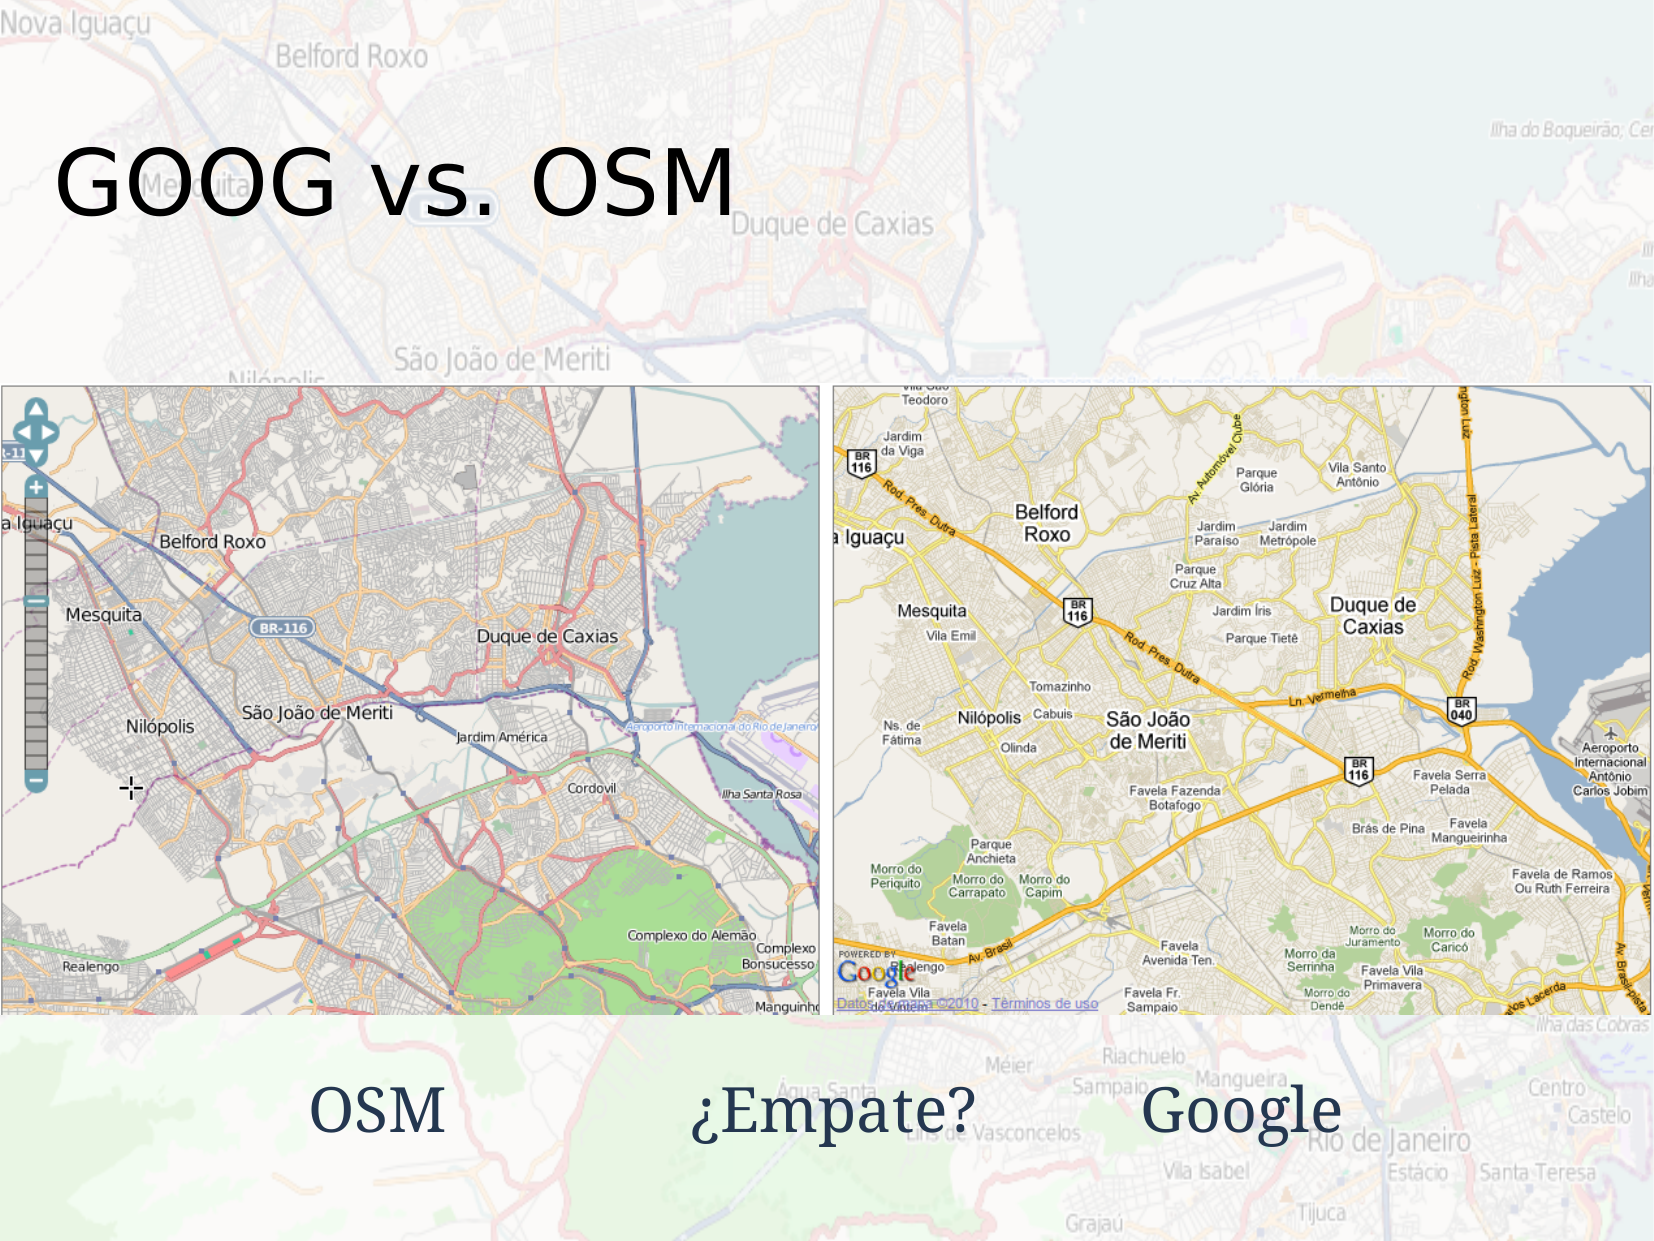

# GOOG vs. OSM
OSM ¿Empate?
Google